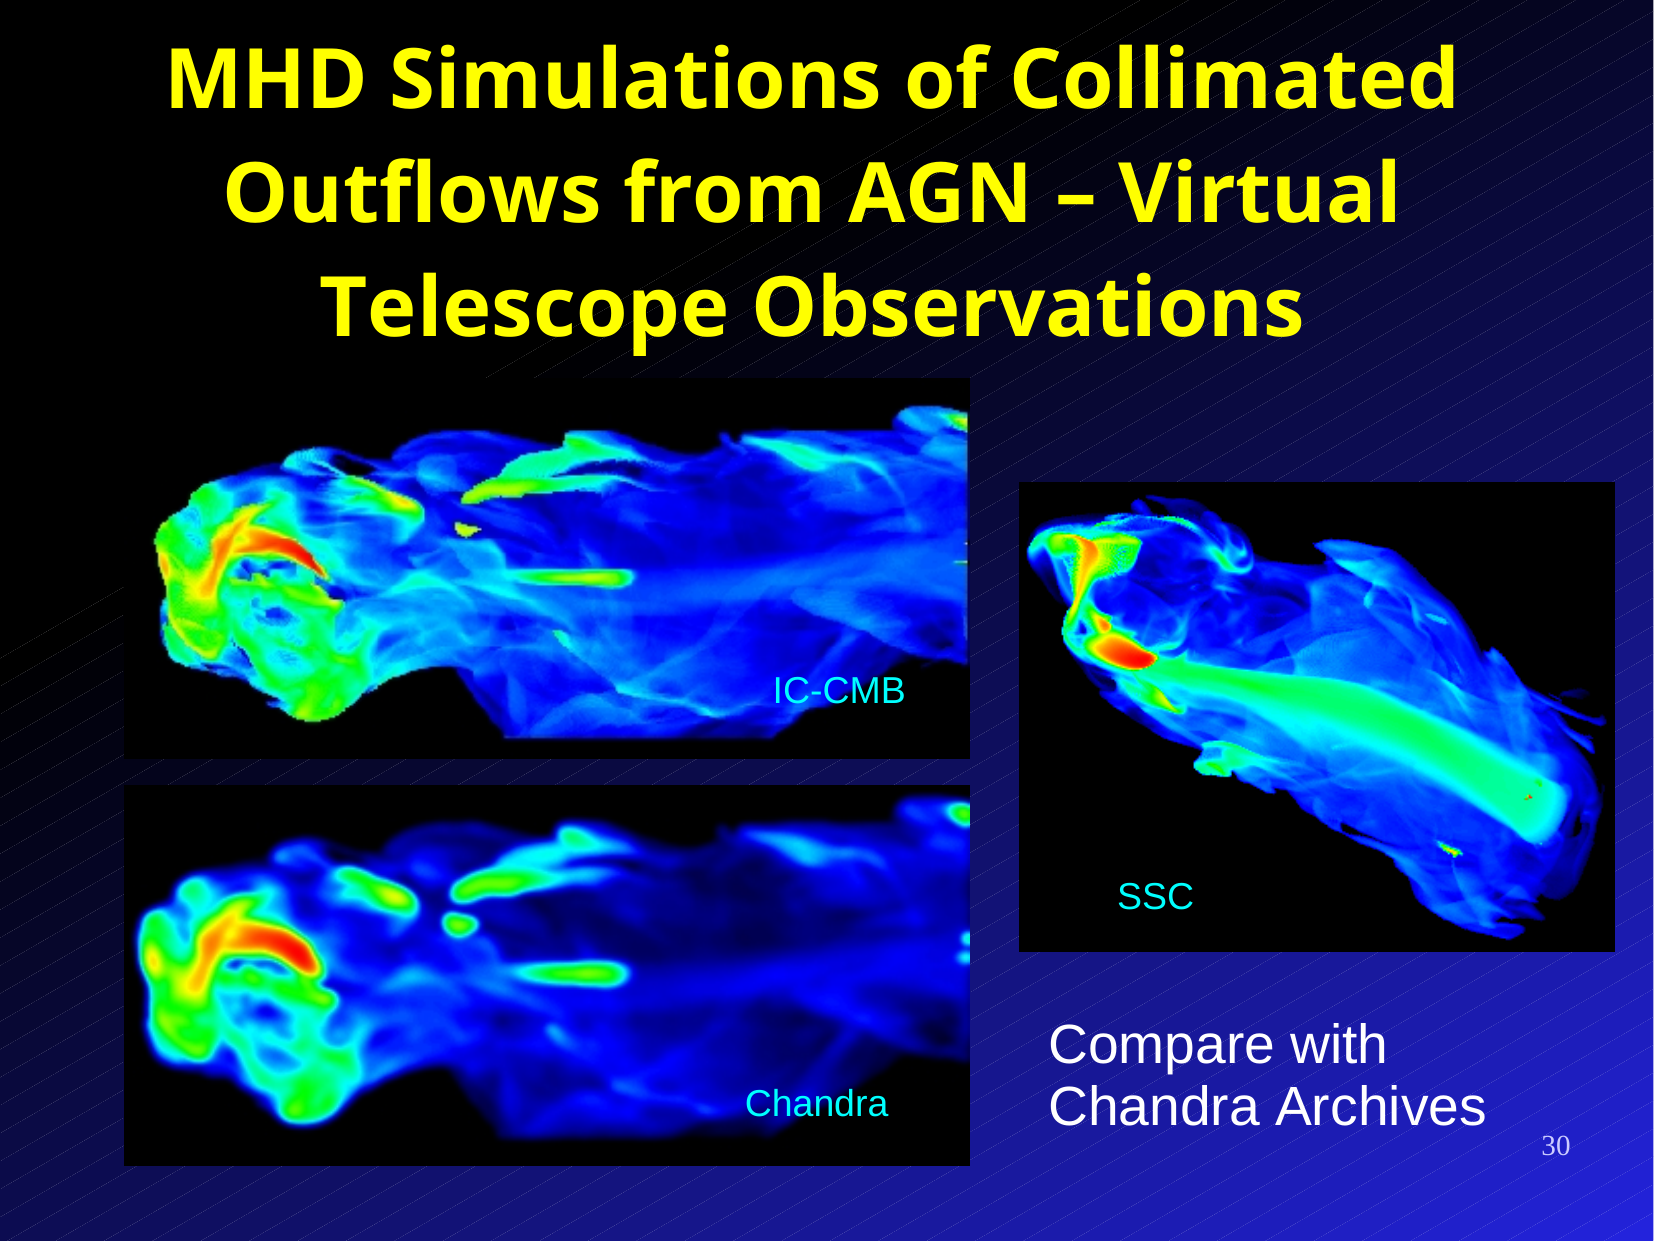

# MHD Simulations of Collimated Outflows from AGN – Virtual Telescope Observations
IC-CMB
SSC
Compare with Chandra Archives
Chandra
30